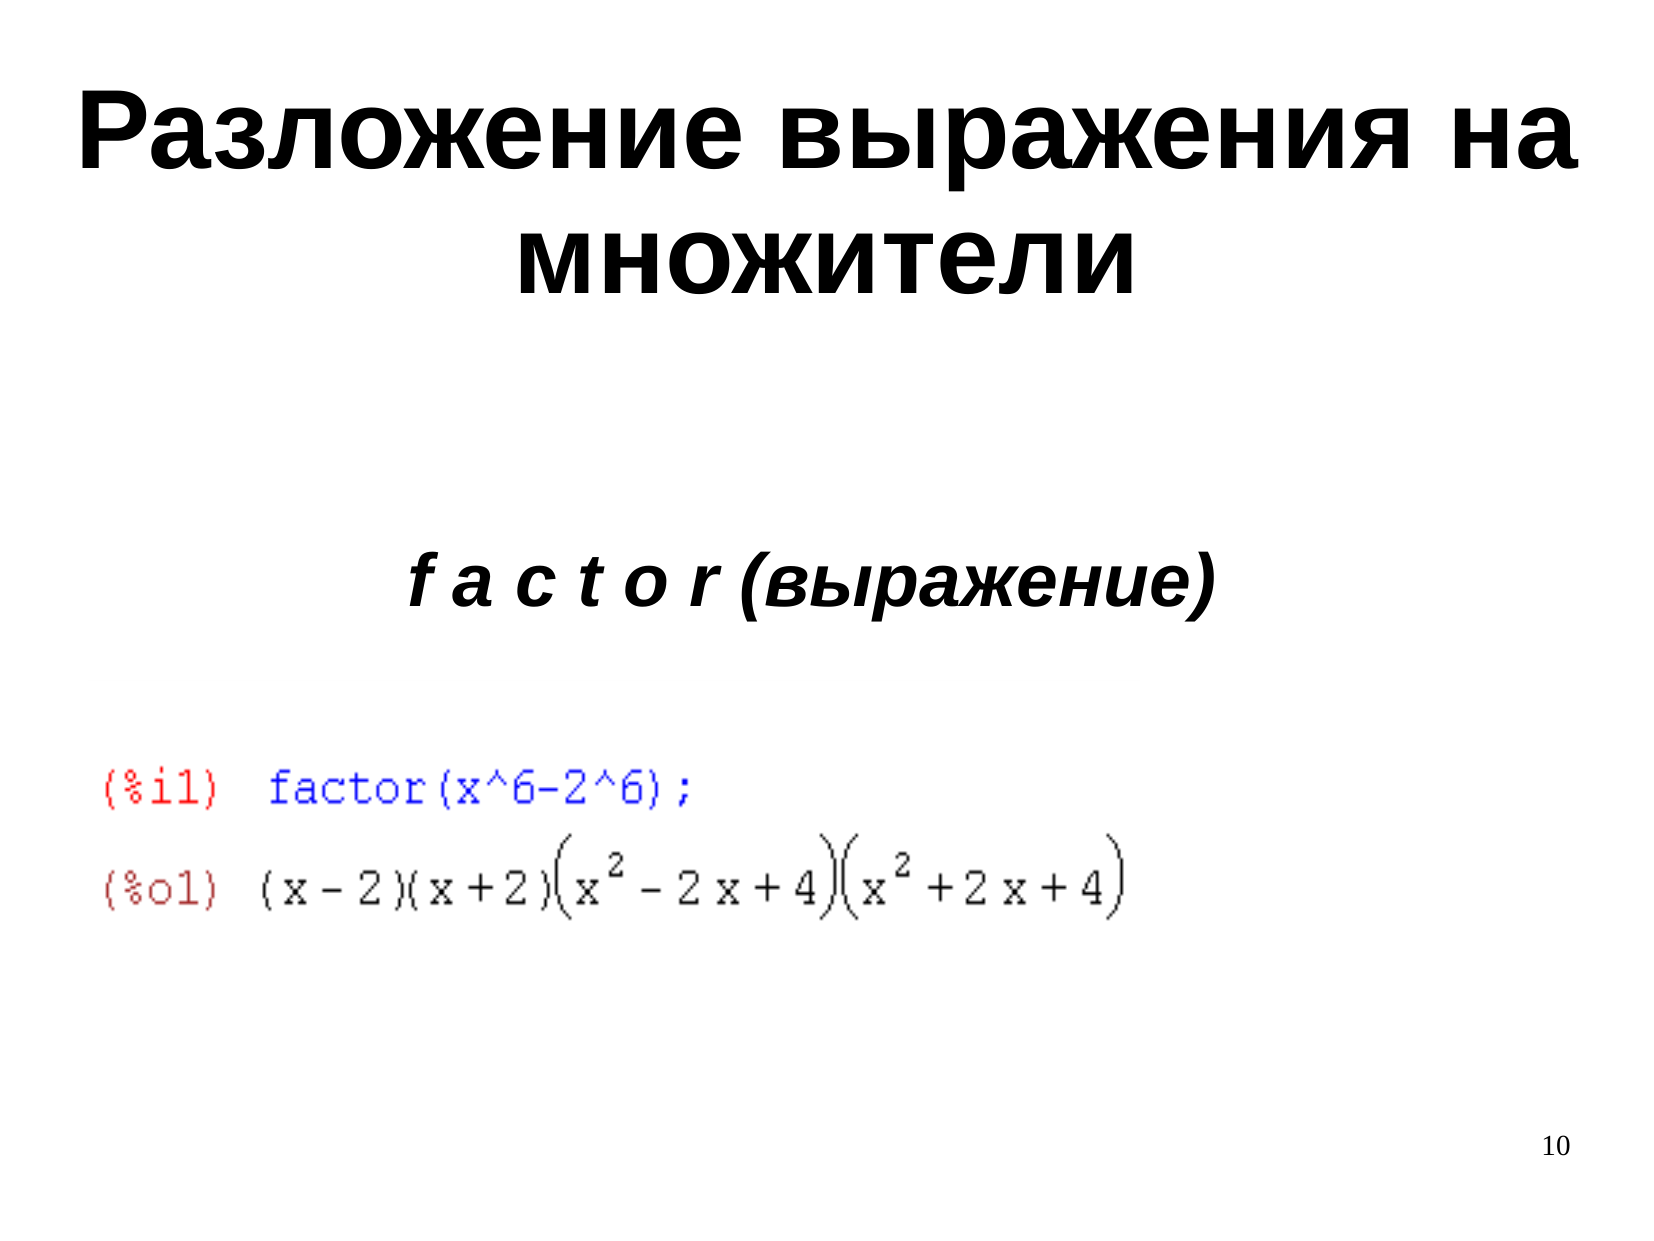

Разложение выражения на множители
f a c t o r (выражение)
10